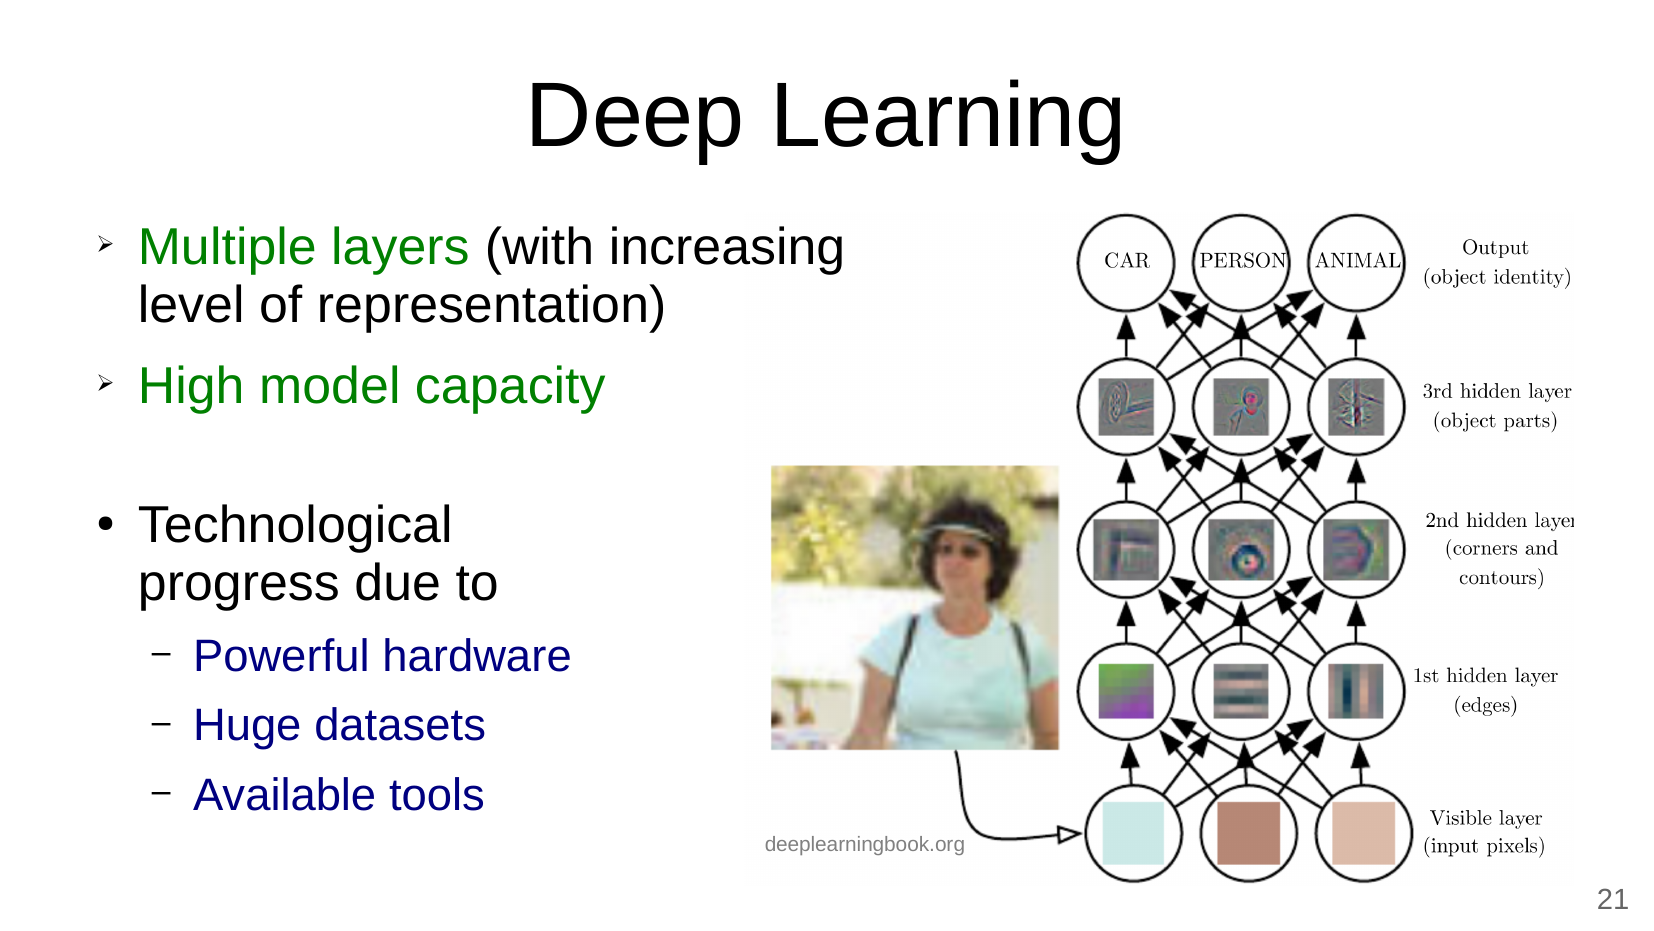

# Deep Learning
Multiple layers (with increasing
level of representation)
High model capacity
Technological
progress due to
Powerful hardware
Huge datasets
Available tools
deeplearningbook.org